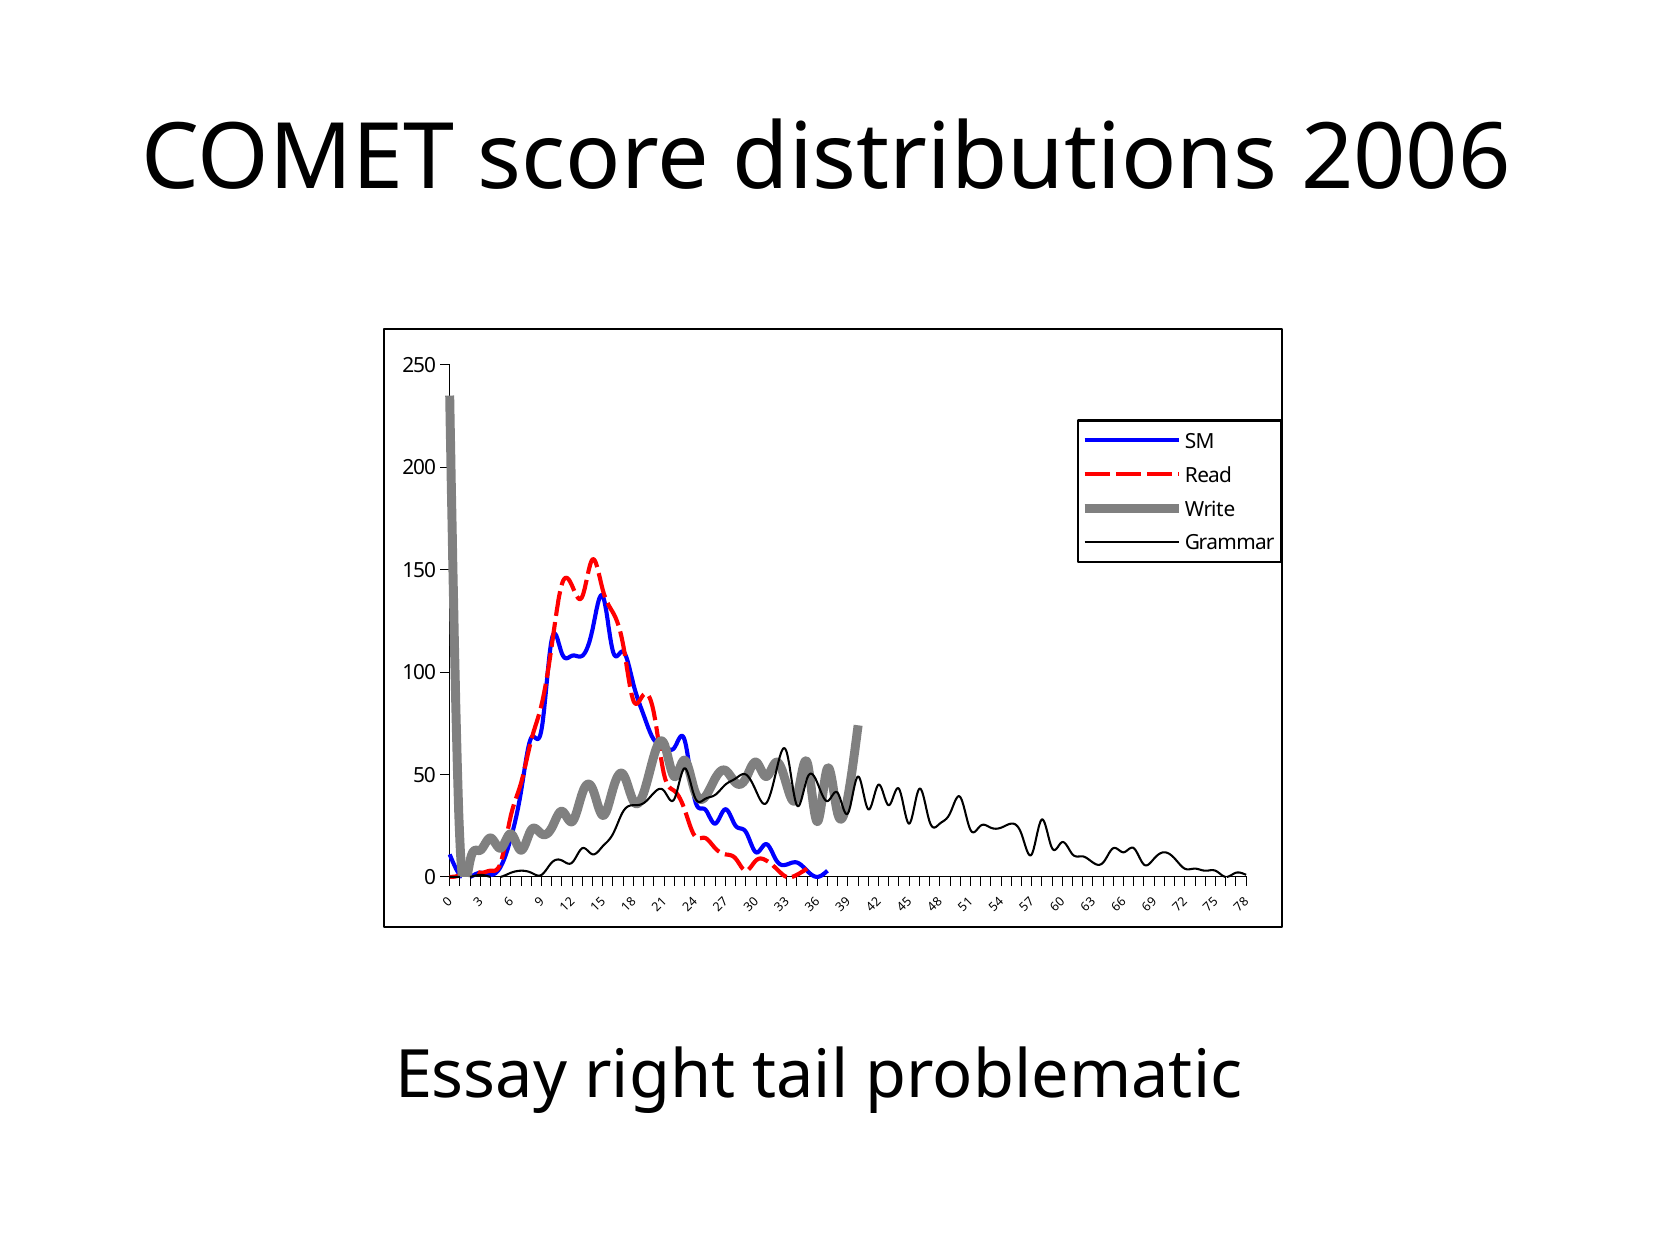

# COMET score distributions 2006
### Chart
| Category | SM | Read | Write | Grammar |
|---|---|---|---|---|
| 0 | 11.0 | 0.0 | 235.0 | 0.0 |
| 1 | 1.0 | 1.0 | 18.0 | 0.0 |
| 2 | 0.0 | 4.0 | 8.0 | 0.0 |
| 3 | 2.0 | 2.0 | 13.0 | 1.0 |
| 4 | 1.0 | 3.0 | 19.0 | 0.0 |
| 5 | 5.0 | 7.0 | 14.0 | 0.0 |
| 6 | 19.0 | 30.0 | 21.0 | 2.0 |
| 7 | 42.0 | 46.0 | 13.0 | 3.0 |
| 8 | 68.0 | 67.0 | 23.0 | 2.0 |
| 9 | 72.0 | 84.0 | 21.0 | 1.0 |
| 10 | 116.0 | 113.0 | 24.0 | 7.0 |
| 11 | 109.0 | 143.0 | 32.0 | 8.0 |
| 12 | 108.0 | 142.0 | 27.0 | 7.0 |
| 13 | 108.0 | 137.0 | 41.0 | 14.0 |
| 14 | 121.0 | 155.0 | 43.0 | 11.0 |
| 15 | 137.0 | 140.0 | 30.0 | 15.0 |
| 16 | 110.0 | 129.0 | 43.0 | 21.0 |
| 17 | 110.0 | 113.0 | 50.0 | 32.0 |
| 18 | 94.0 | 86.0 | 37.0 | 35.0 |
| 19 | 79.0 | 89.0 | 41.0 | 36.0 |
| 20 | 67.0 | 80.0 | 59.0 | 41.0 |
| 21 | 64.0 | 50.0 | 65.0 | 42.0 |
| 22 | 63.0 | 42.0 | 49.0 | 38.0 |
| 23 | 67.0 | 33.0 | 57.0 | 53.0 |
| 24 | 38.0 | 20.0 | 42.0 | 39.0 |
| 25 | 33.0 | 19.0 | 39.0 | 38.0 |
| 26 | 26.0 | 14.0 | 48.0 | 40.0 |
| 27 | 33.0 | 11.0 | 52.0 | 45.0 |
| 28 | 25.0 | 9.0 | 46.0 | 48.0 |
| 29 | 22.0 | 3.0 | 48.0 | 50.0 |
| 30 | 12.0 | 8.0 | 56.0 | 42.0 |
| 31 | 16.0 | 8.0 | 49.0 | 36.0 |
| 32 | 8.0 | 4.0 | 56.0 | 52.0 |
| 33 | 6.0 | 0.0 | 45.0 | 61.0 |
| 34 | 7.0 | 1.0 | 39.0 | 35.0 |
| 35 | 3.0 | 4.0 | 56.0 | 48.0 |
| 36 | 0.0 | None | 27.0 | 46.0 |
| 37 | 3.0 | None | 53.0 | 37.0 |
| 38 | None | None | 31.0 | 41.0 |
| 39 | None | None | 39.0 | 31.0 |
| 40 | None | None | 74.0 | 49.0 |
| 41 | None | None | None | 33.0 |
| 42 | None | None | None | 45.0 |
| 43 | None | None | None | 35.0 |
| 44 | None | None | None | 43.0 |
| 45 | None | None | None | 26.0 |
| 46 | None | None | None | 43.0 |
| 47 | None | None | None | 27.0 |
| 48 | None | None | None | 26.0 |
| 49 | None | None | None | 31.0 |
| 50 | None | None | None | 39.0 |
| 51 | None | None | None | 23.0 |
| 52 | None | None | None | 25.0 |
| 53 | None | None | None | 24.0 |
| 54 | None | None | None | 24.0 |
| 55 | None | None | None | 26.0 |
| 56 | None | None | None | 21.0 |
| 57 | None | None | None | 11.0 |
| 58 | None | None | None | 28.0 |
| 59 | None | None | None | 14.0 |
| 60 | None | None | None | 17.0 |
| 61 | None | None | None | 11.0 |
| 62 | None | None | None | 10.0 |
| 63 | None | None | None | 7.0 |
| 64 | None | None | None | 7.0 |
| 65 | None | None | None | 14.0 |
| 66 | None | None | None | 12.0 |
| 67 | None | None | None | 14.0 |
| 68 | None | None | None | 6.0 |
| 69 | None | None | None | 9.0 |
| 70 | None | None | None | 12.0 |
| 71 | None | None | None | 9.0 |
| 72 | None | None | None | 4.0 |
| 73 | None | None | None | 4.0 |
| 74 | None | None | None | 3.0 |
| 75 | None | None | None | 3.0 |
| 76 | None | None | None | 0.0 |
| 77 | None | None | None | 2.0 |
| 78 | None | None | None | 1.0 |Essay right tail problematic